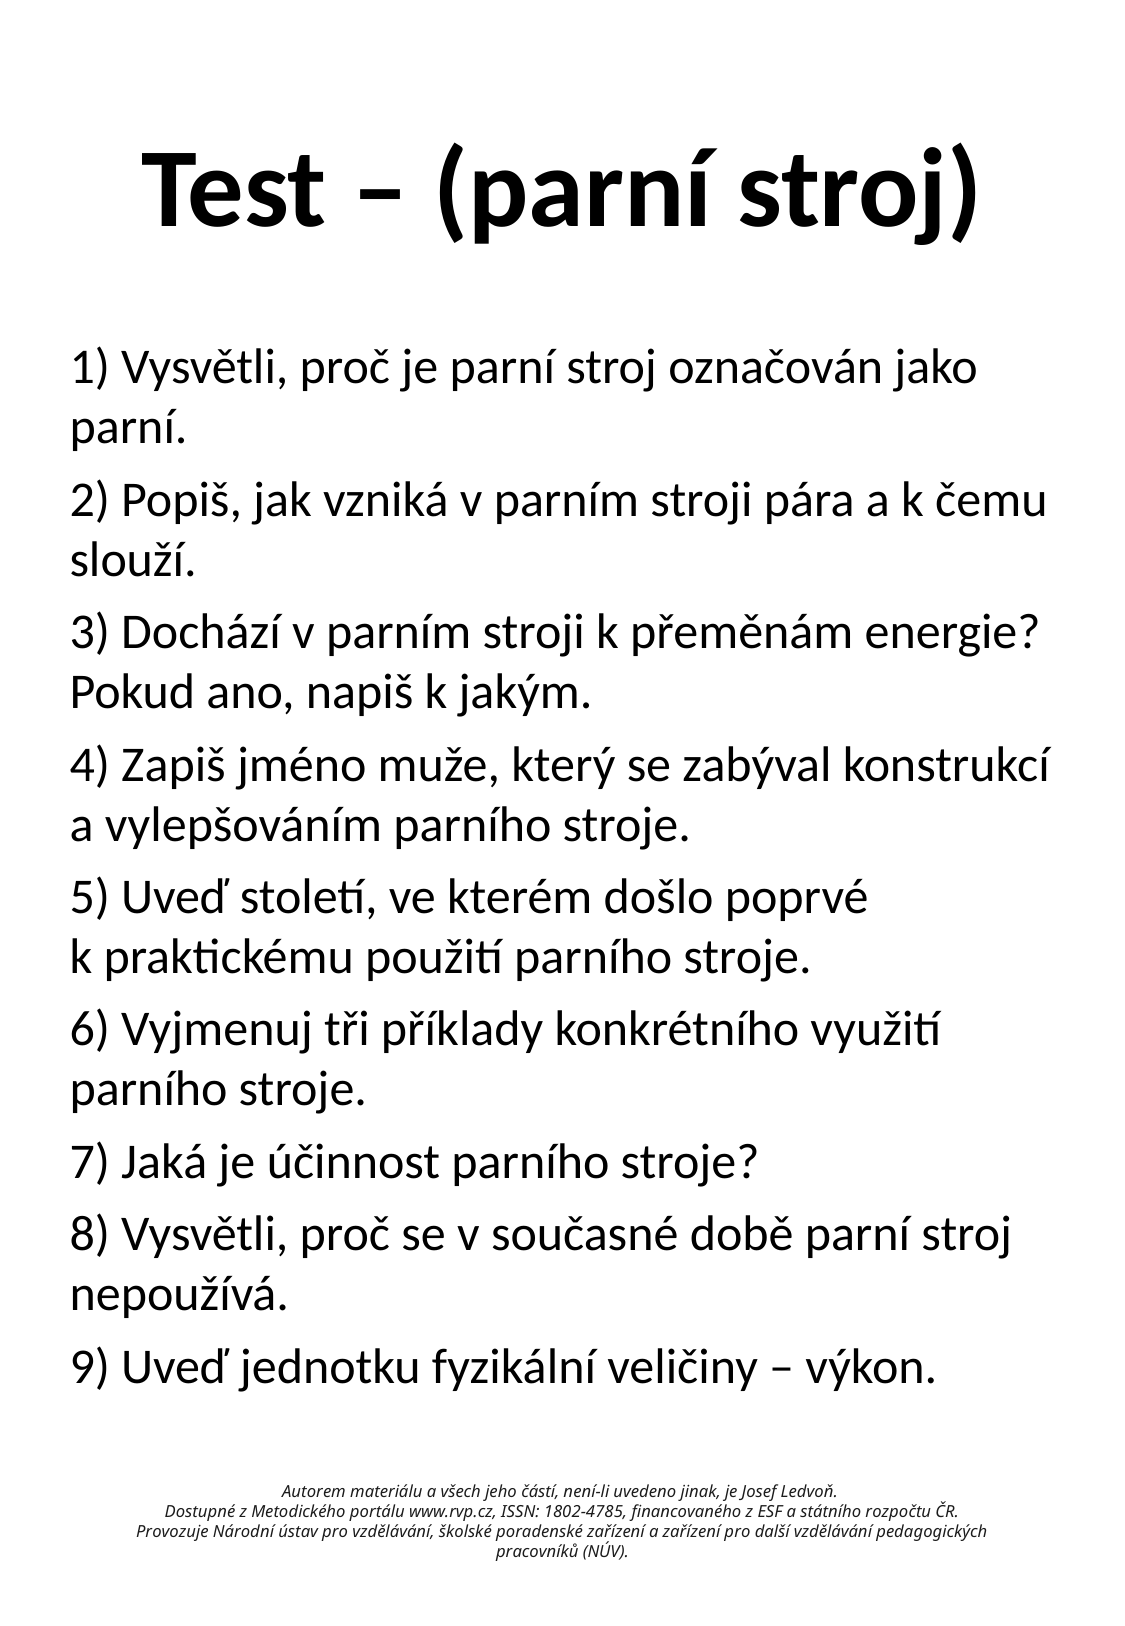

Test – (parní stroj)
1) Vysvětli, proč je parní stroj označován jako parní.
2) Popiš, jak vzniká v parním stroji pára a k čemu slouží.
3) Dochází v parním stroji k přeměnám energie? Pokud ano, napiš k jakým.
4) Zapiš jméno muže, který se zabýval konstrukcí a vylepšováním parního stroje.
5) Uveď století, ve kterém došlo poprvé k praktickému použití parního stroje.
6) Vyjmenuj tři příklady konkrétního využití parního stroje.
7) Jaká je účinnost parního stroje?
8) Vysvětli, proč se v současné době parní stroj nepoužívá.
9) Uveď jednotku fyzikální veličiny – výkon.